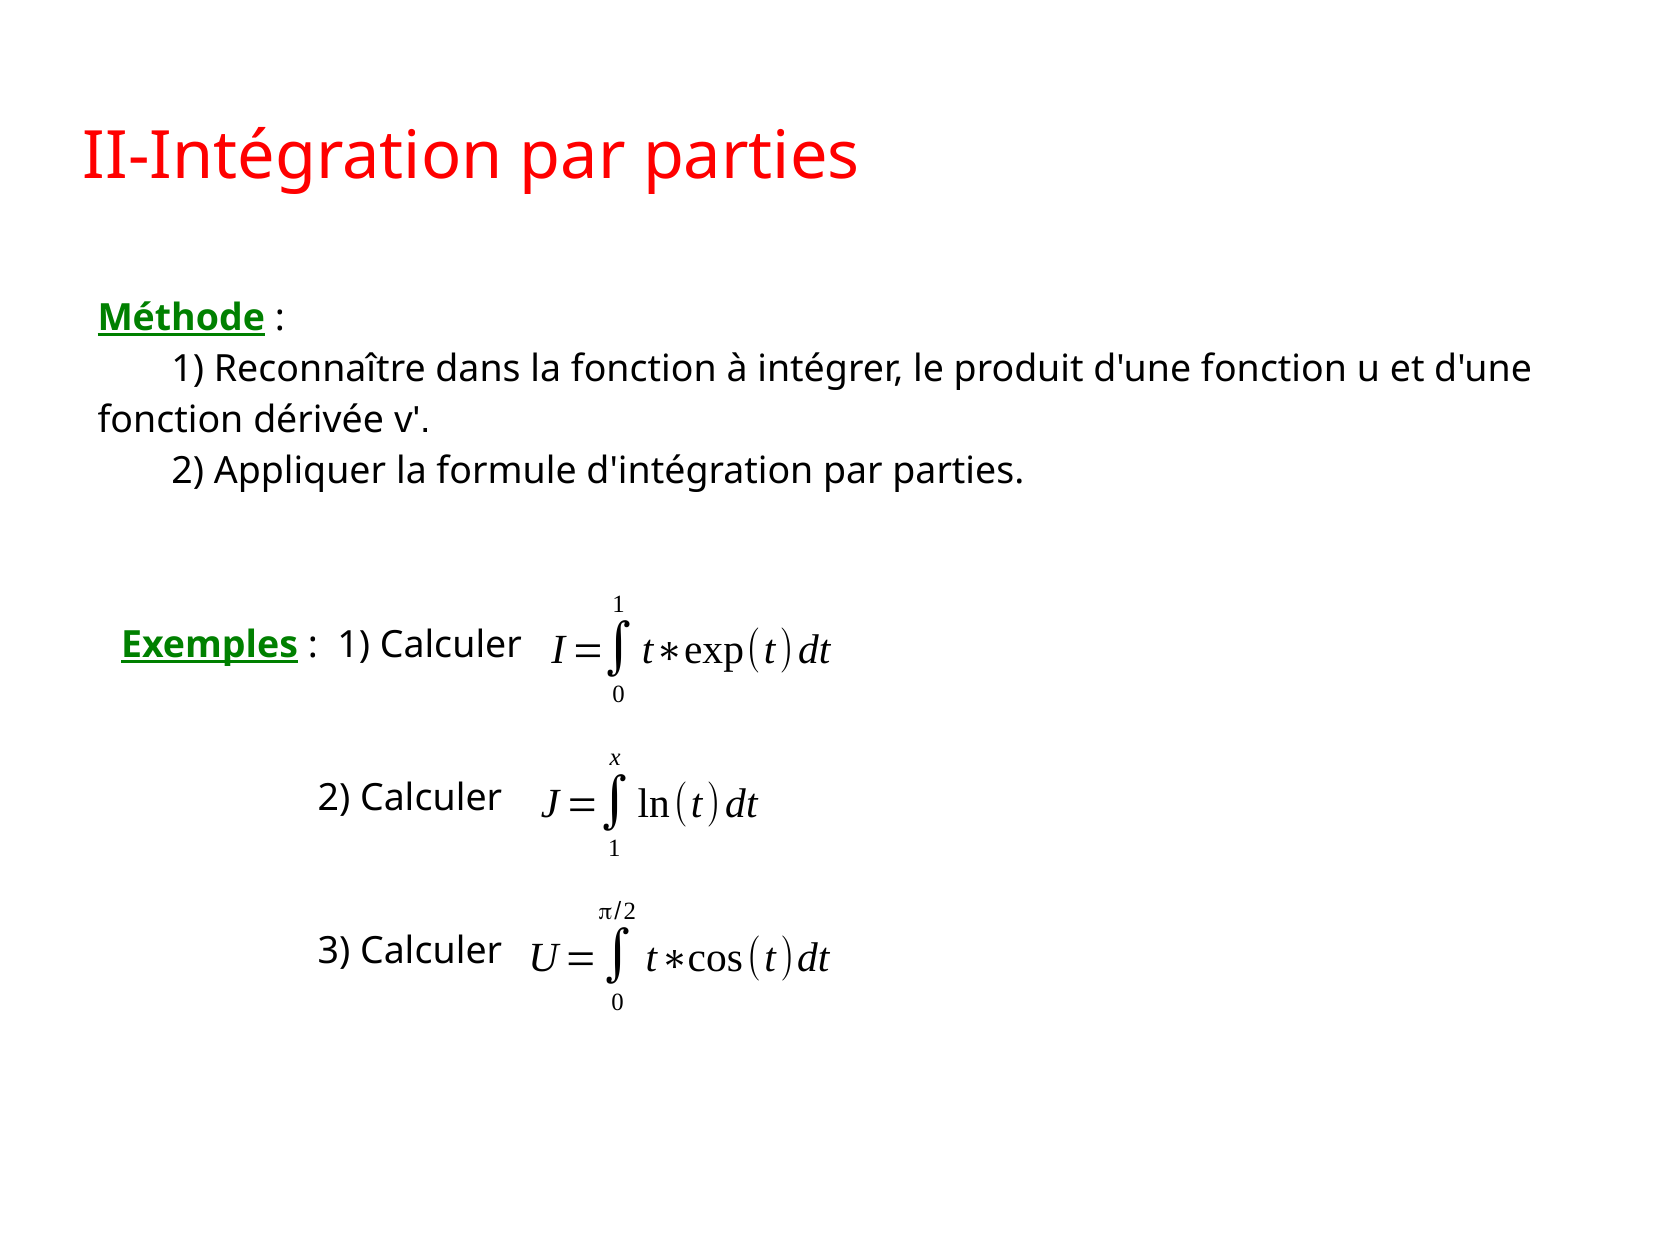

# II-Intégration par parties
Méthode :
	1) Reconnaître dans la fonction à intégrer, le produit d'une fonction u et d'une fonction dérivée v'.
	2) Appliquer la formule d'intégration par parties.
Exemples : 1) Calculer
		 2) Calculer
		 3) Calculer